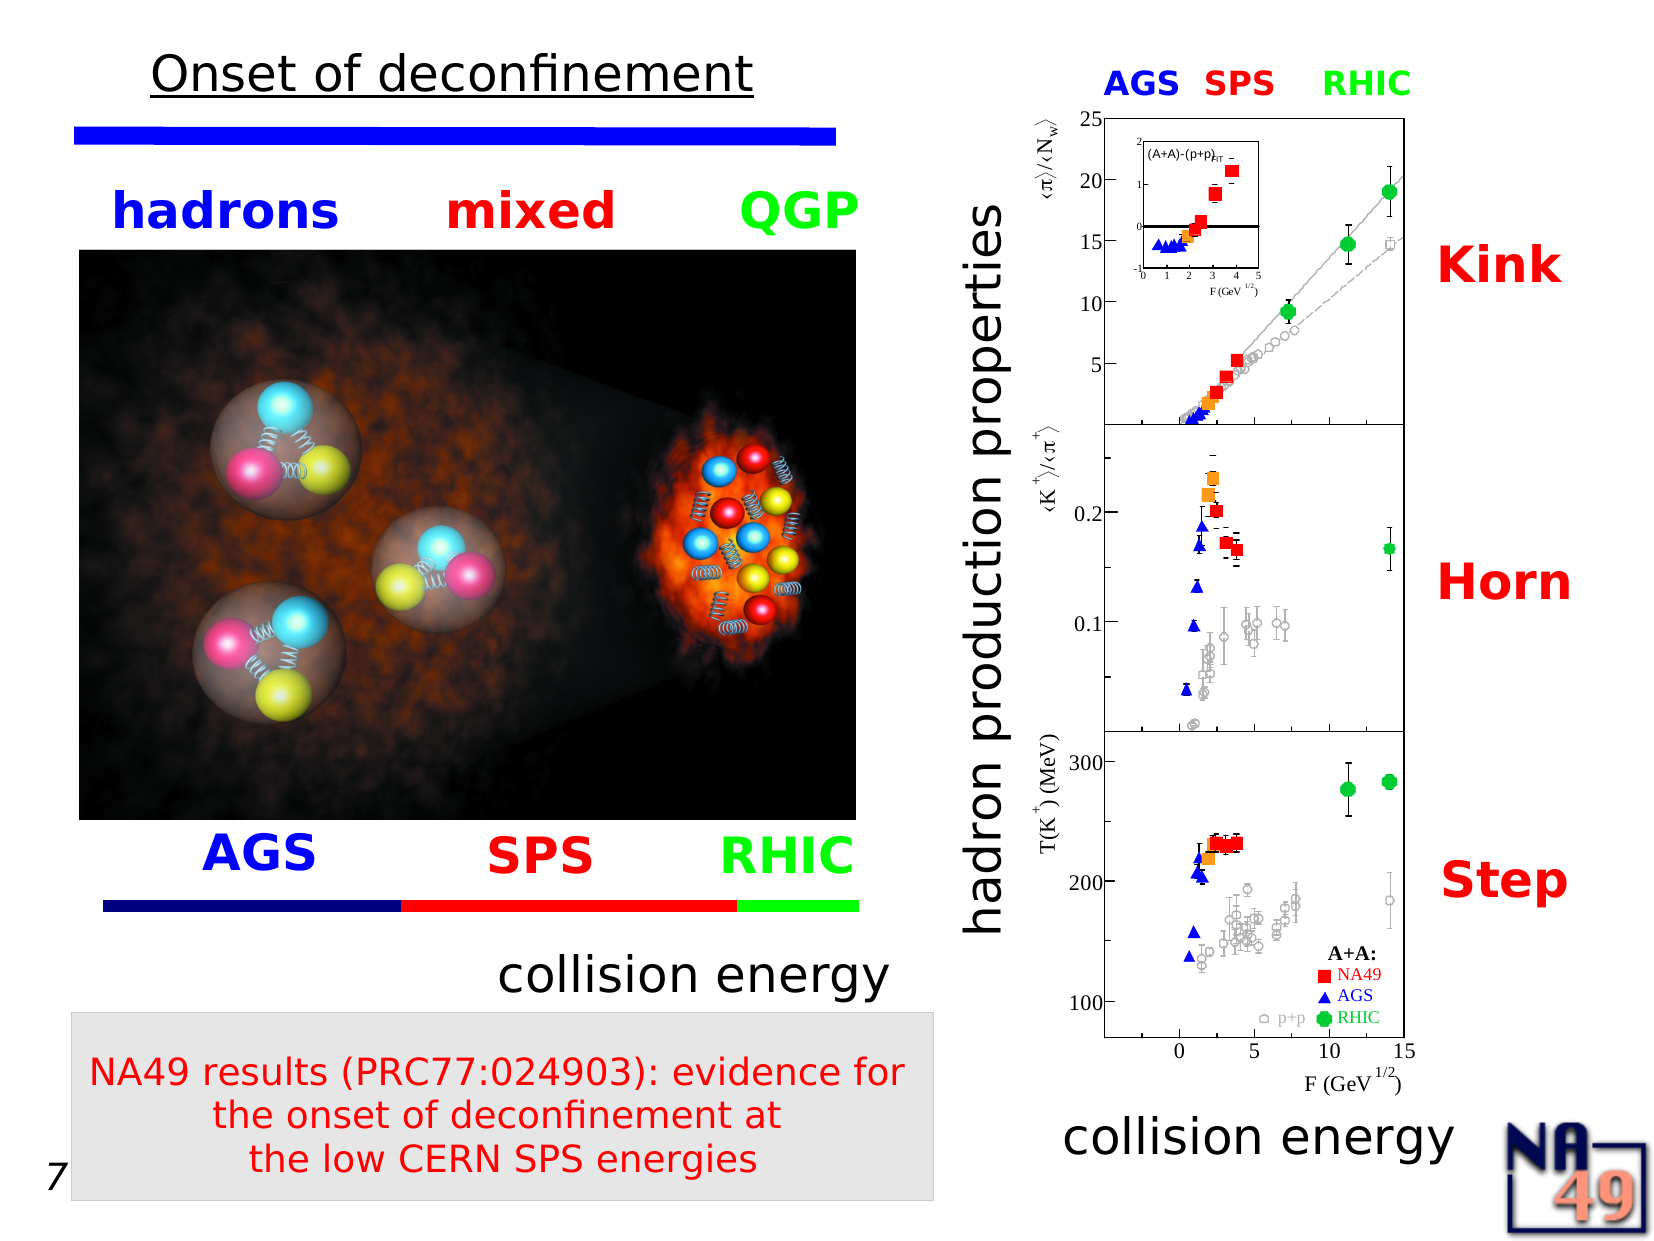

Onset of deconfinement
AGS SPS RHIC
hadrons mixed QGP
Kink
hadron production properties
Horn
AGS
SPS
RHIC
Step
collision energy
NA49 results (PRC77:024903): evidence for
the onset of deconfinement at
the low CERN SPS energies
collision energy